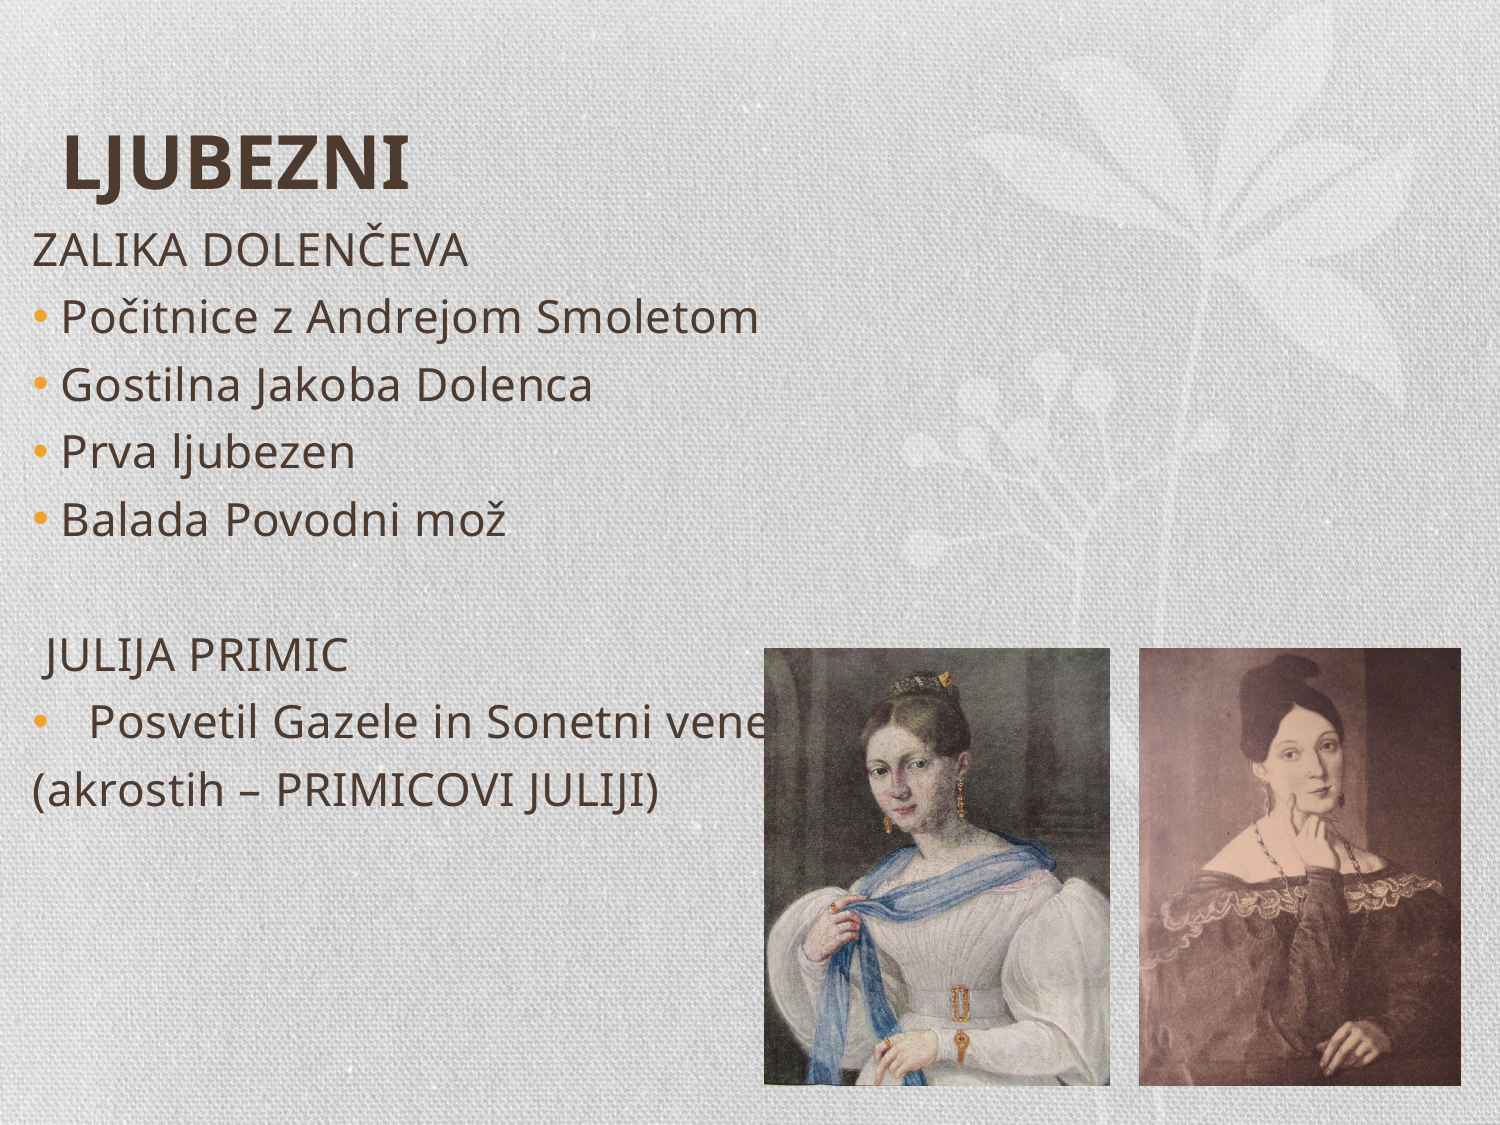

# LJUBEZNI
ZALIKA DOLENČEVA
Počitnice z Andrejom Smoletom
Gostilna Jakoba Dolenca
Prva ljubezen
Balada Povodni mož
 JULIJA PRIMIC
Posvetil Gazele in Sonetni venec
(akrostih – PRIMICOVI JULIJI)